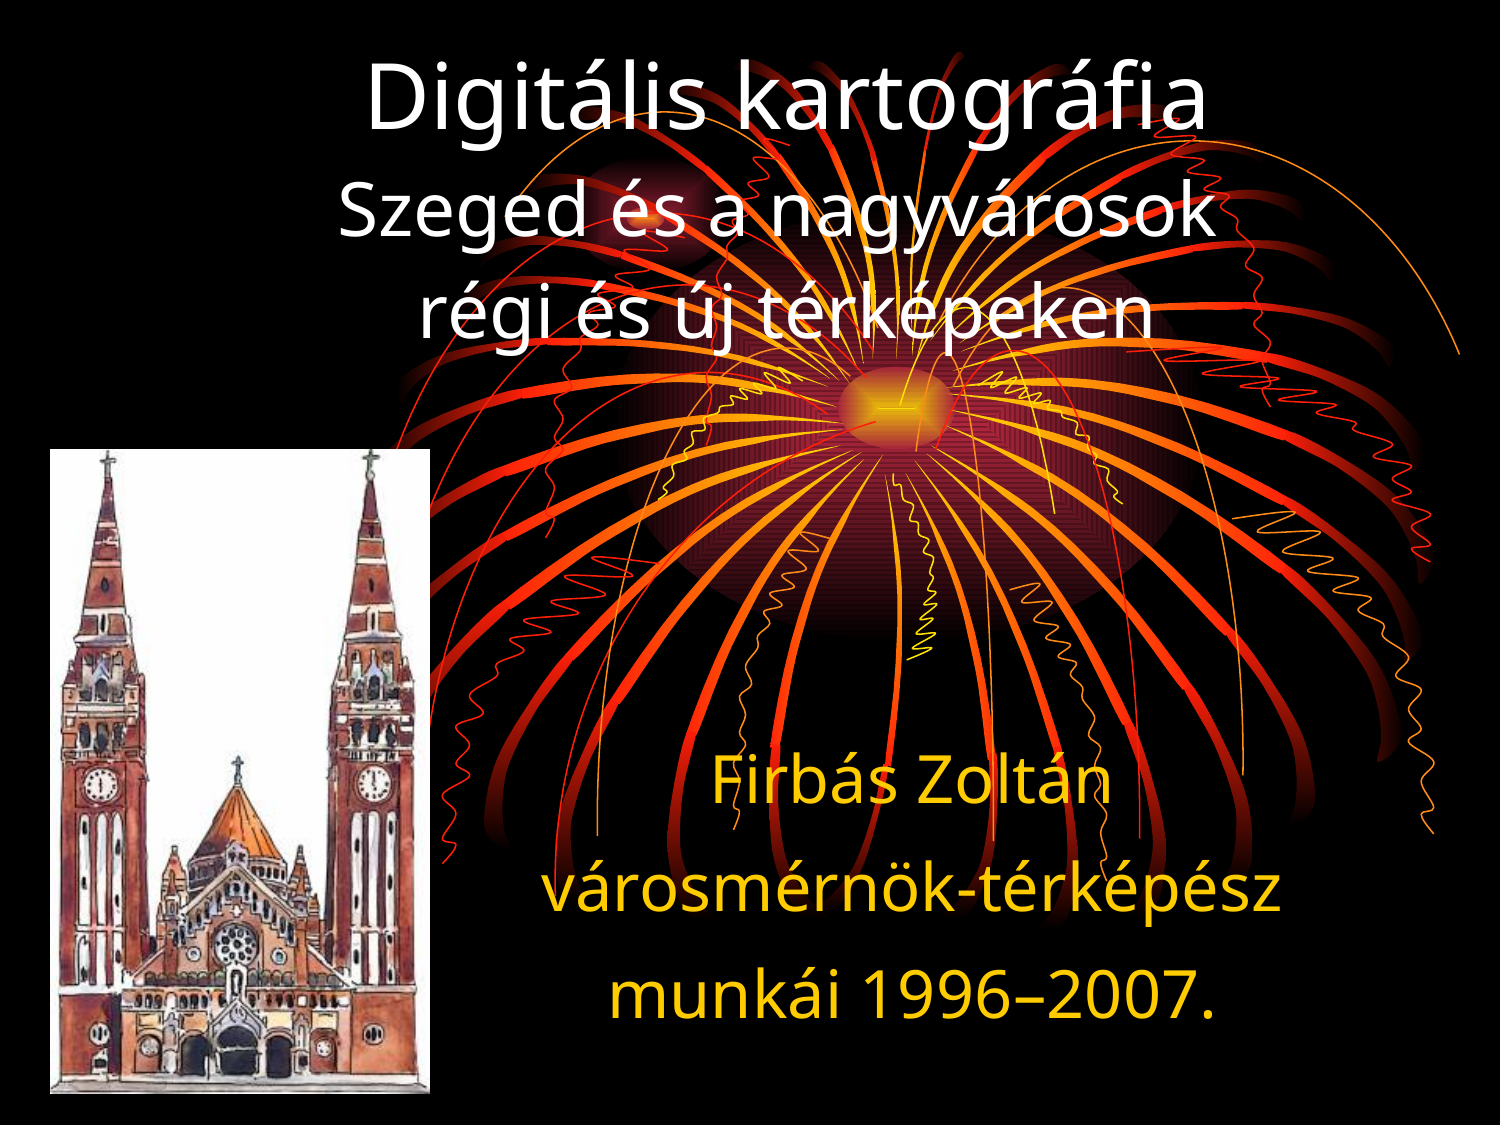

# Digitális kartográfia Szeged és a nagyvárosok régi és új térképeken
Firbás Zoltán
városmérnök-térképész
munkái 1996–2007.